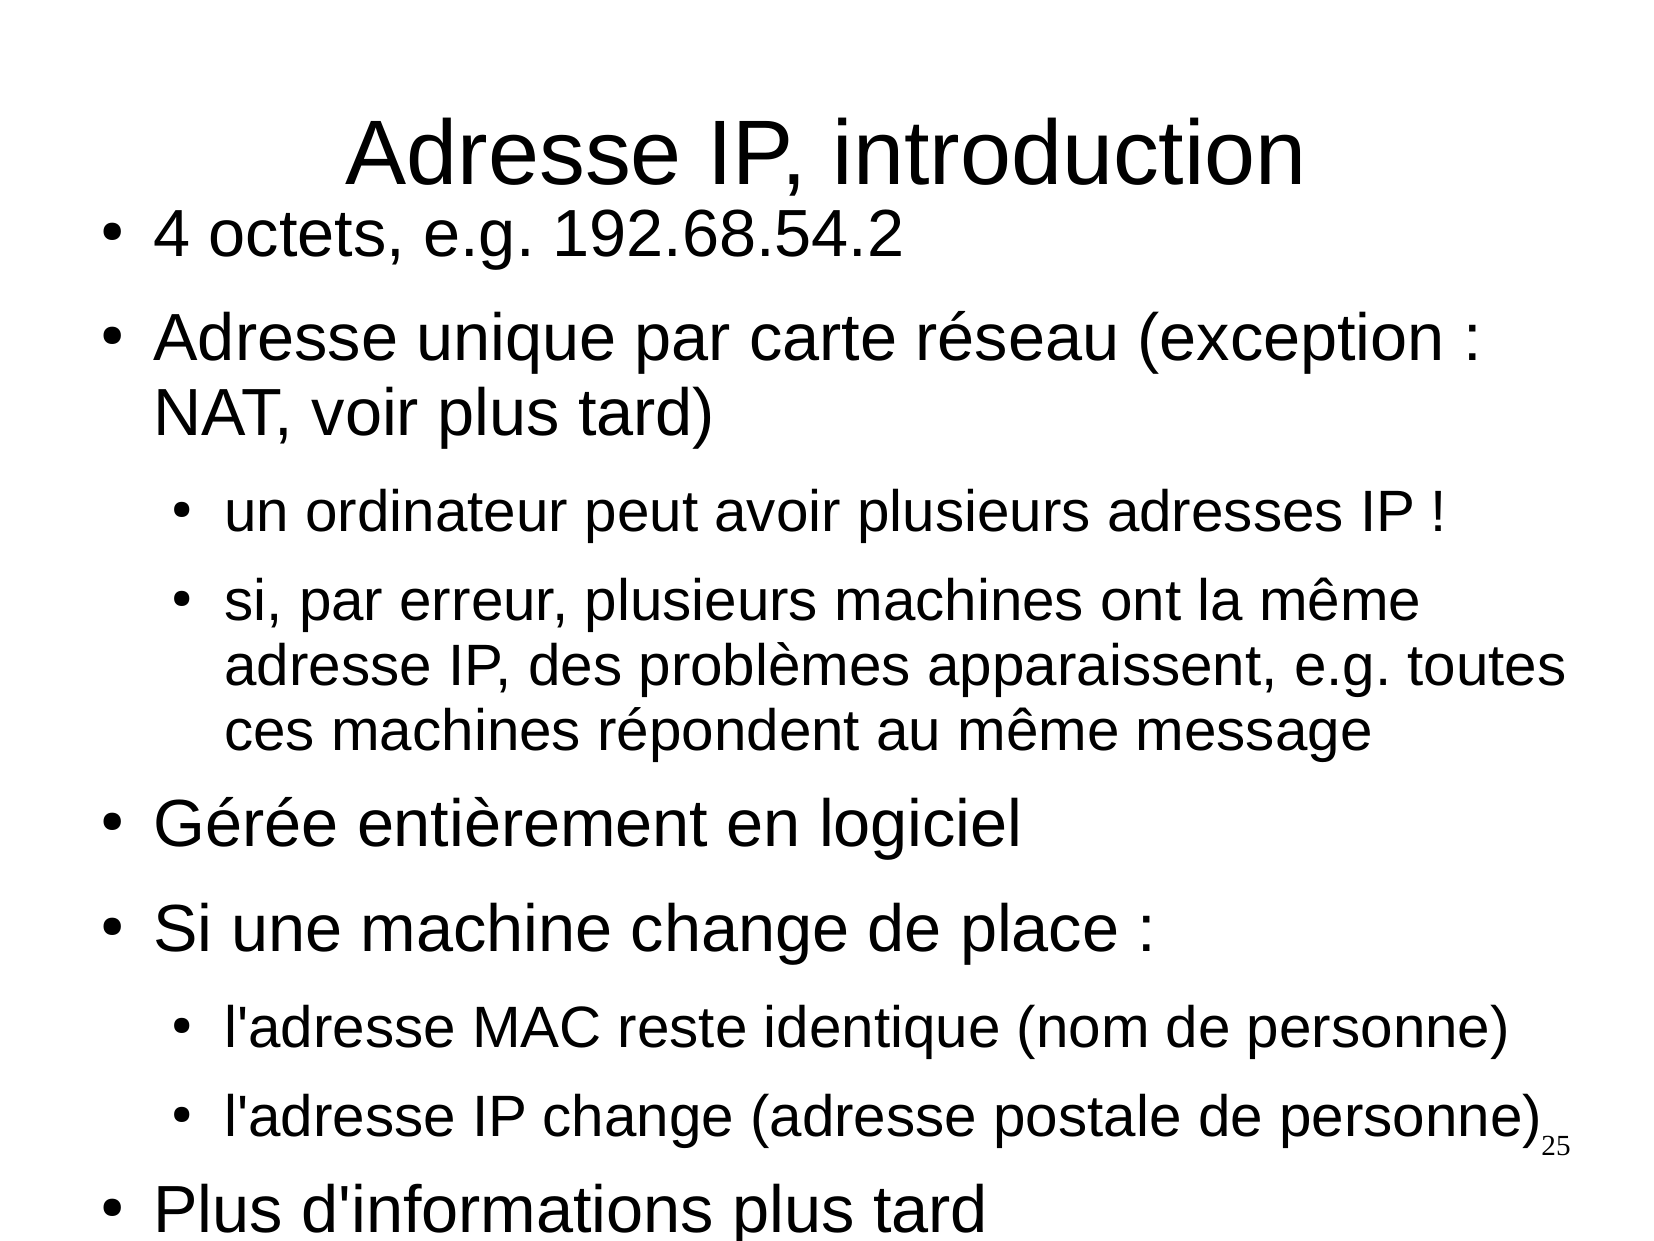

# Adresse IP, introduction
4 octets, e.g. 192.68.54.2
Adresse unique par carte réseau (exception : NAT, voir plus tard)
un ordinateur peut avoir plusieurs adresses IP !
si, par erreur, plusieurs machines ont la même adresse IP, des problèmes apparaissent, e.g. toutes ces machines répondent au même message
Gérée entièrement en logiciel
Si une machine change de place :
l'adresse MAC reste identique (nom de personne)
l'adresse IP change (adresse postale de personne)
Plus d'informations plus tard
25